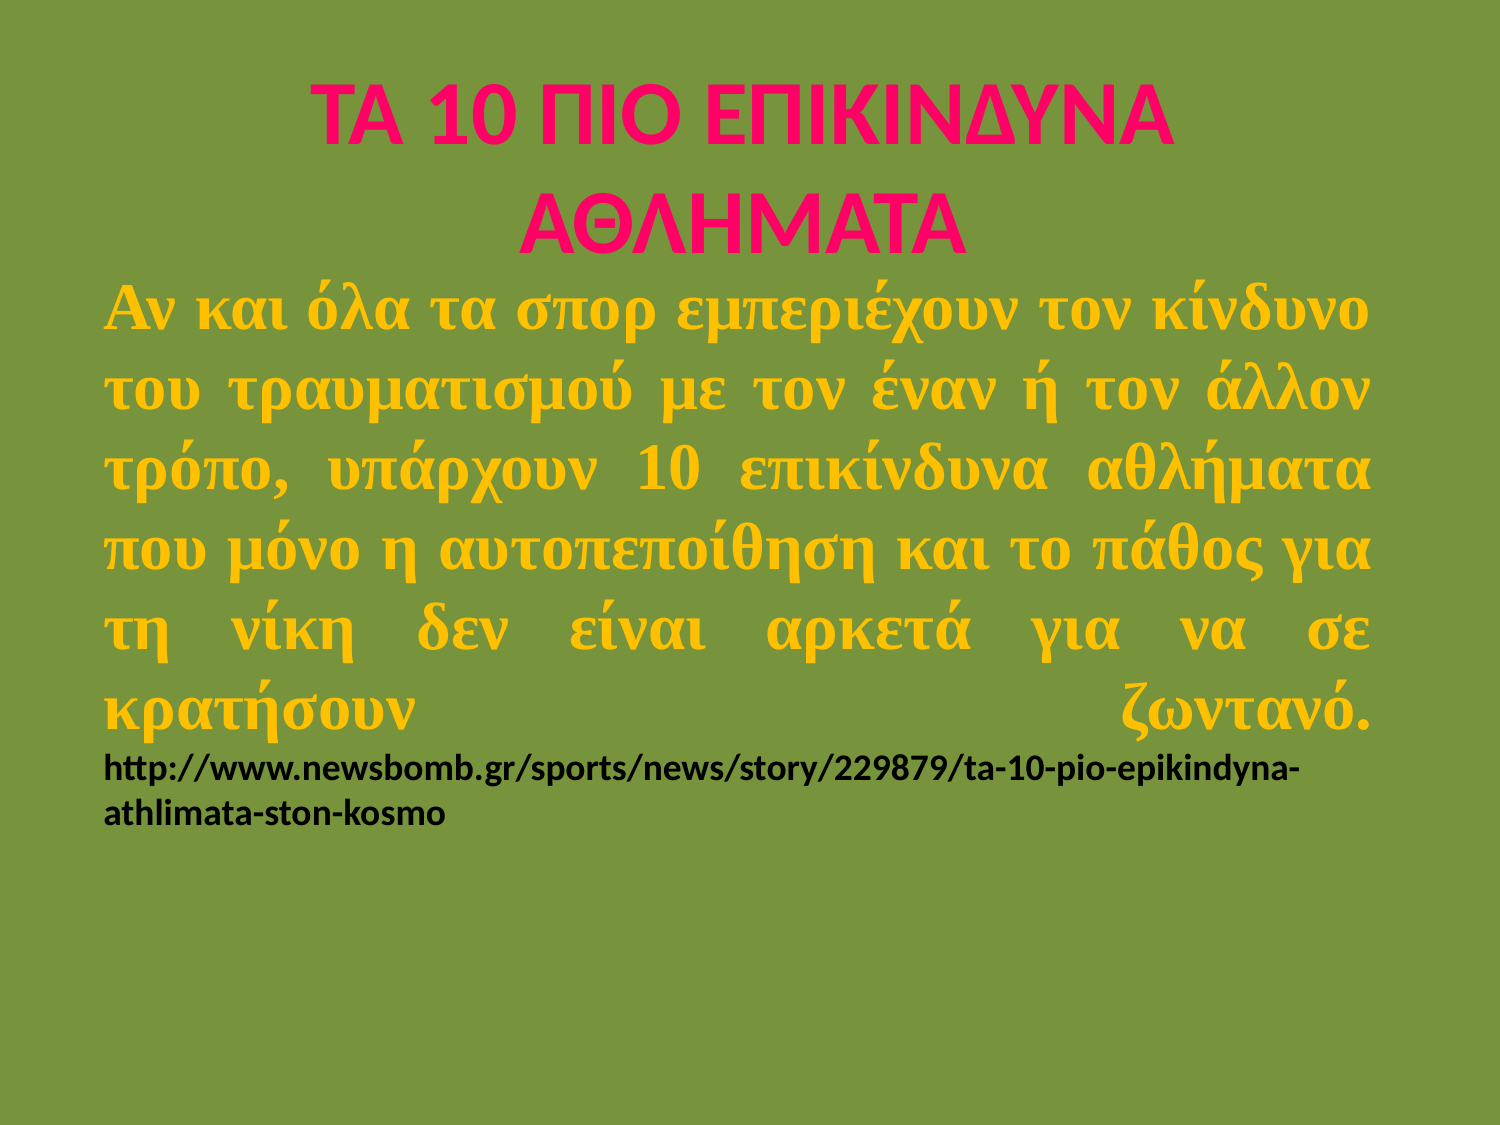

# ΤΑ 10 ΠΙΟ ΕΠΙΚΙΝΔΥΝΑ ΑΘΛΗΜΑΤΑ
Αν και όλα τα σπορ εμπεριέχουν τον κίνδυνο του τραυματισμού με τον έναν ή τον άλλον τρόπο, υπάρχουν 10 επικίνδυνα αθλήματα που μόνο η αυτοπεποίθηση και το πάθος για τη νίκη δεν είναι αρκετά για να σε κρατήσουν ζωντανό.
http://www.newsbomb.gr/sports/news/story/229879/ta-10-pio-epikindyna-athlimata-ston-kosmo